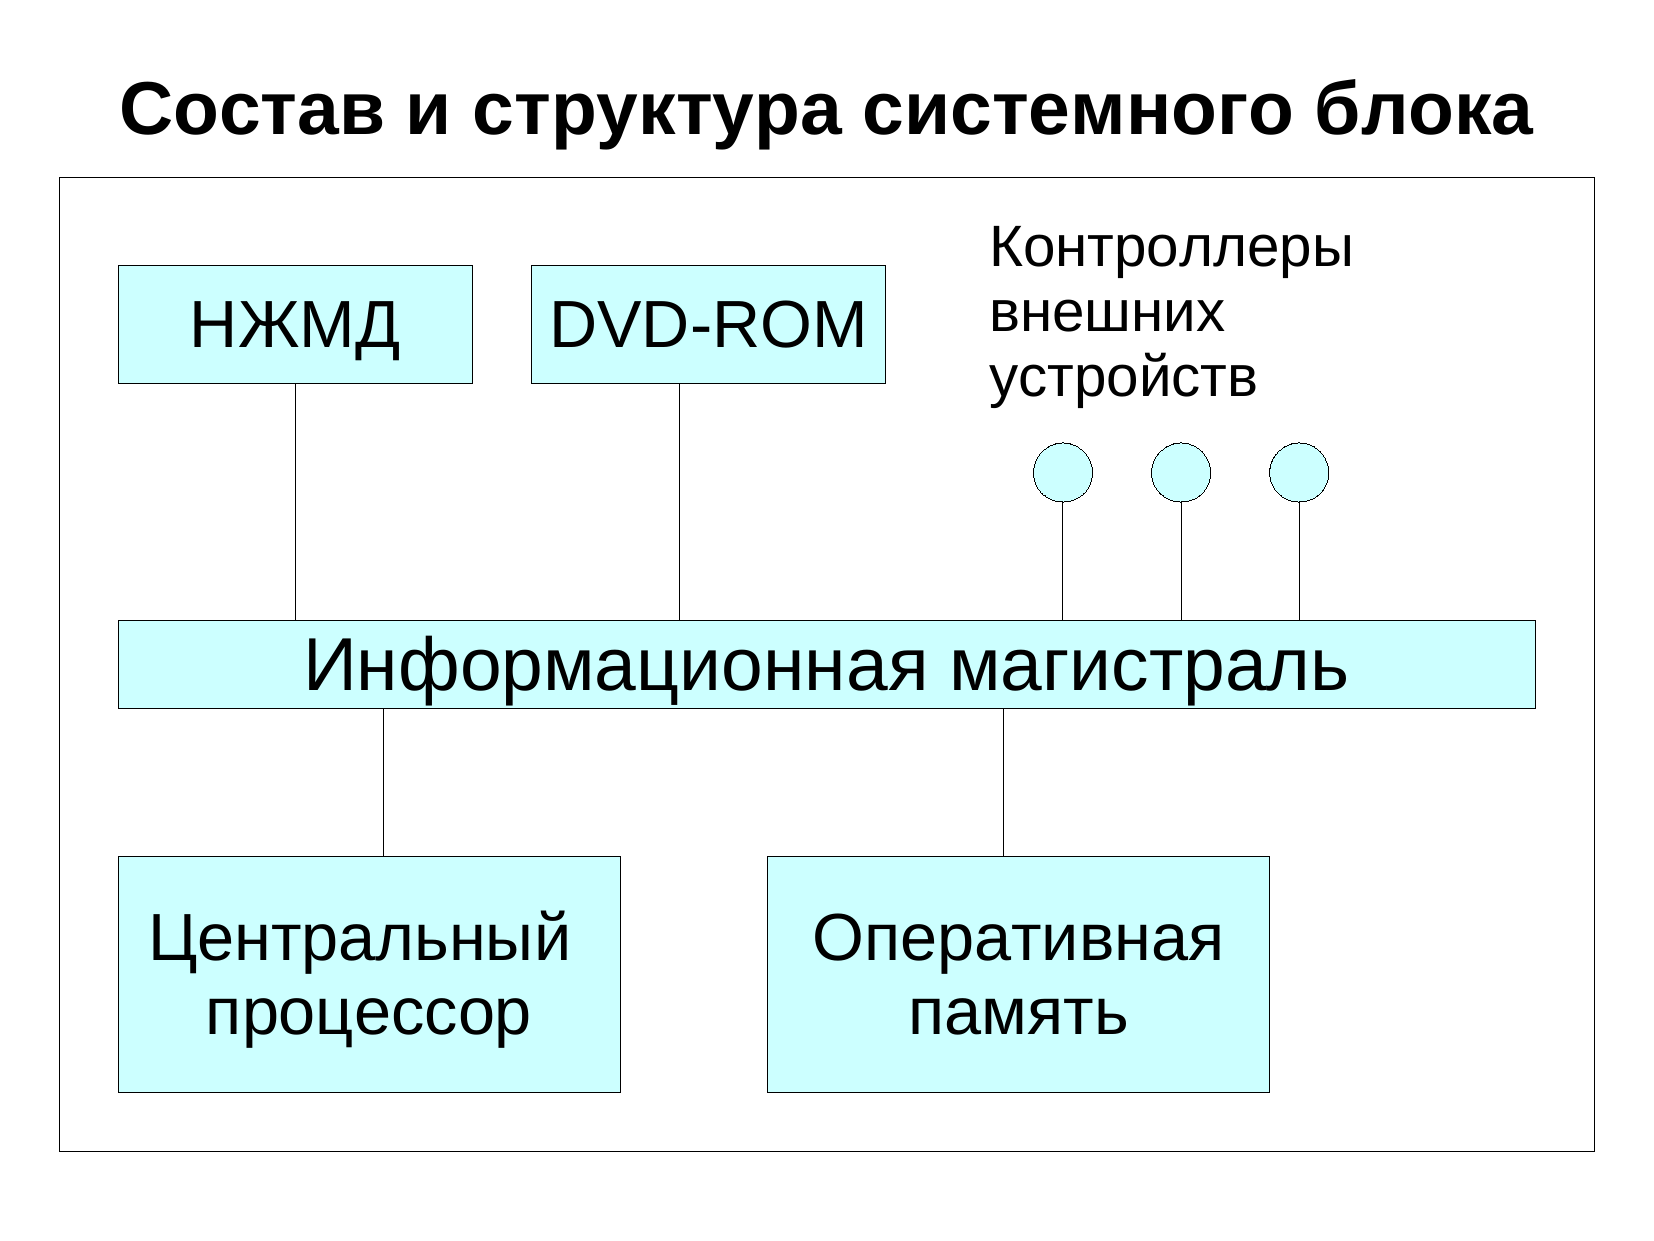

Состав и структура системного блока
Контроллеры
внешних
устройств
НЖМД
НЖМД
DVD-ROM
Информационная магистраль
Центральный
процессор
Оперативная
память